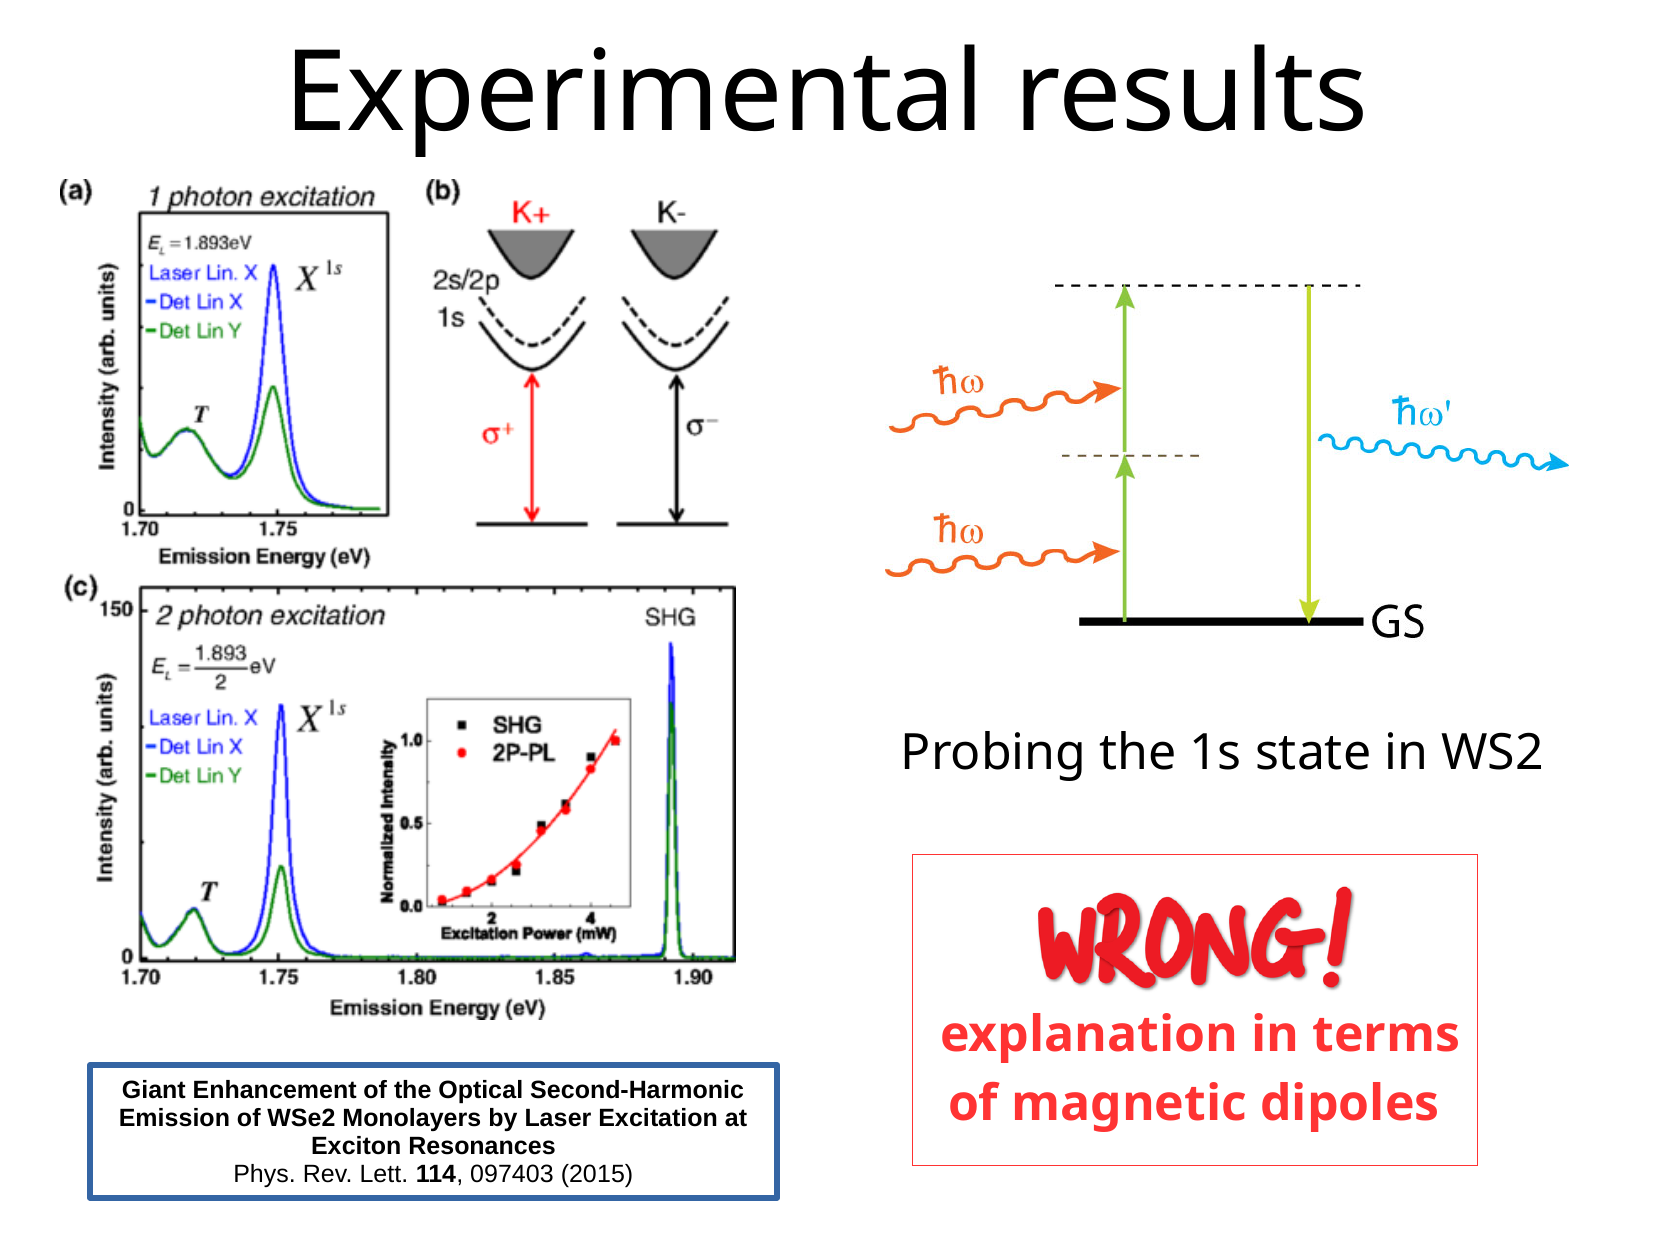

# Experimental results
Probing the 1s state in WS2
 explanation in terms
of magnetic dipoles
Giant Enhancement of the Optical Second-Harmonic Emission of WSe2 Monolayers by Laser Excitation at Exciton Resonances
Phys. Rev. Lett. 114, 097403 (2015)